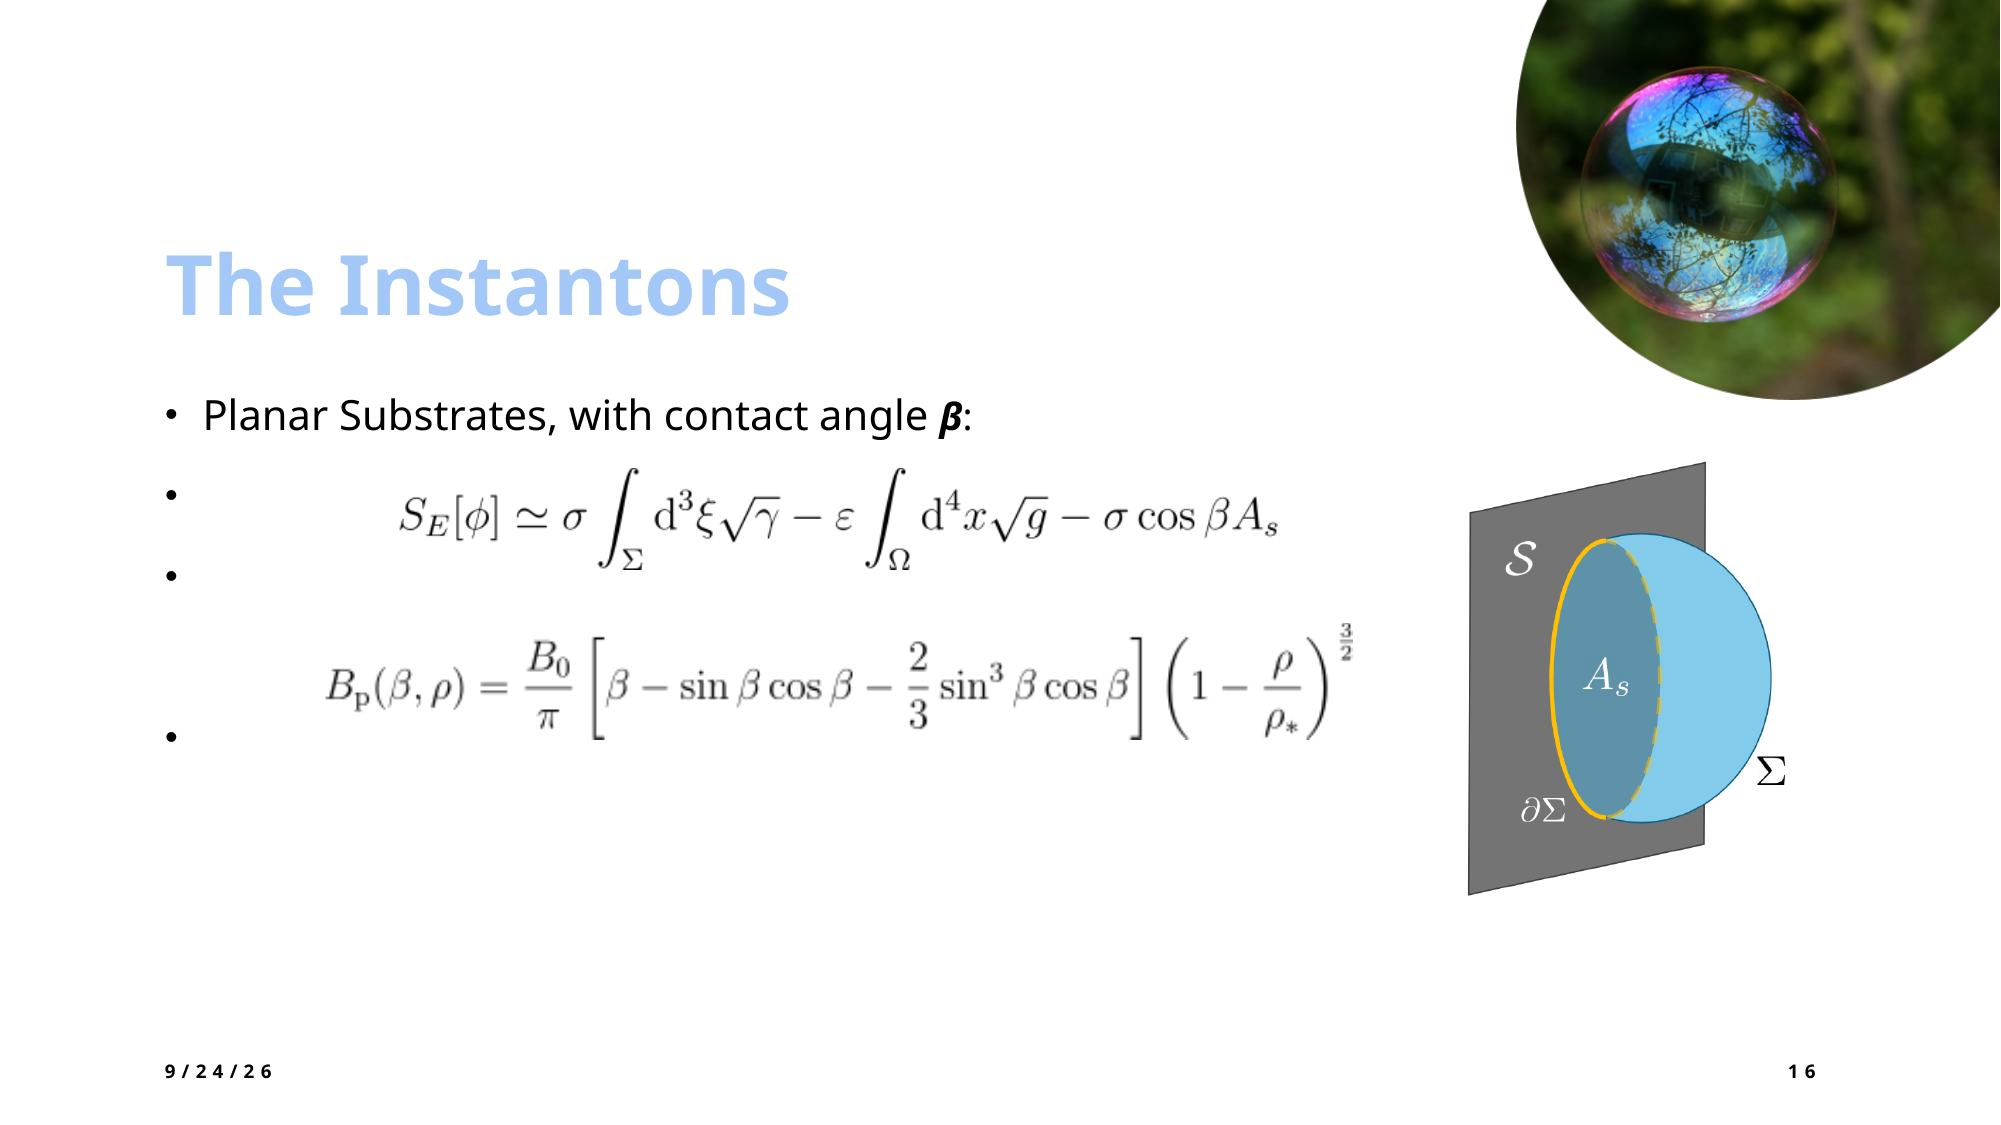

# The Instantons
Planar Substrates, with contact angle β: